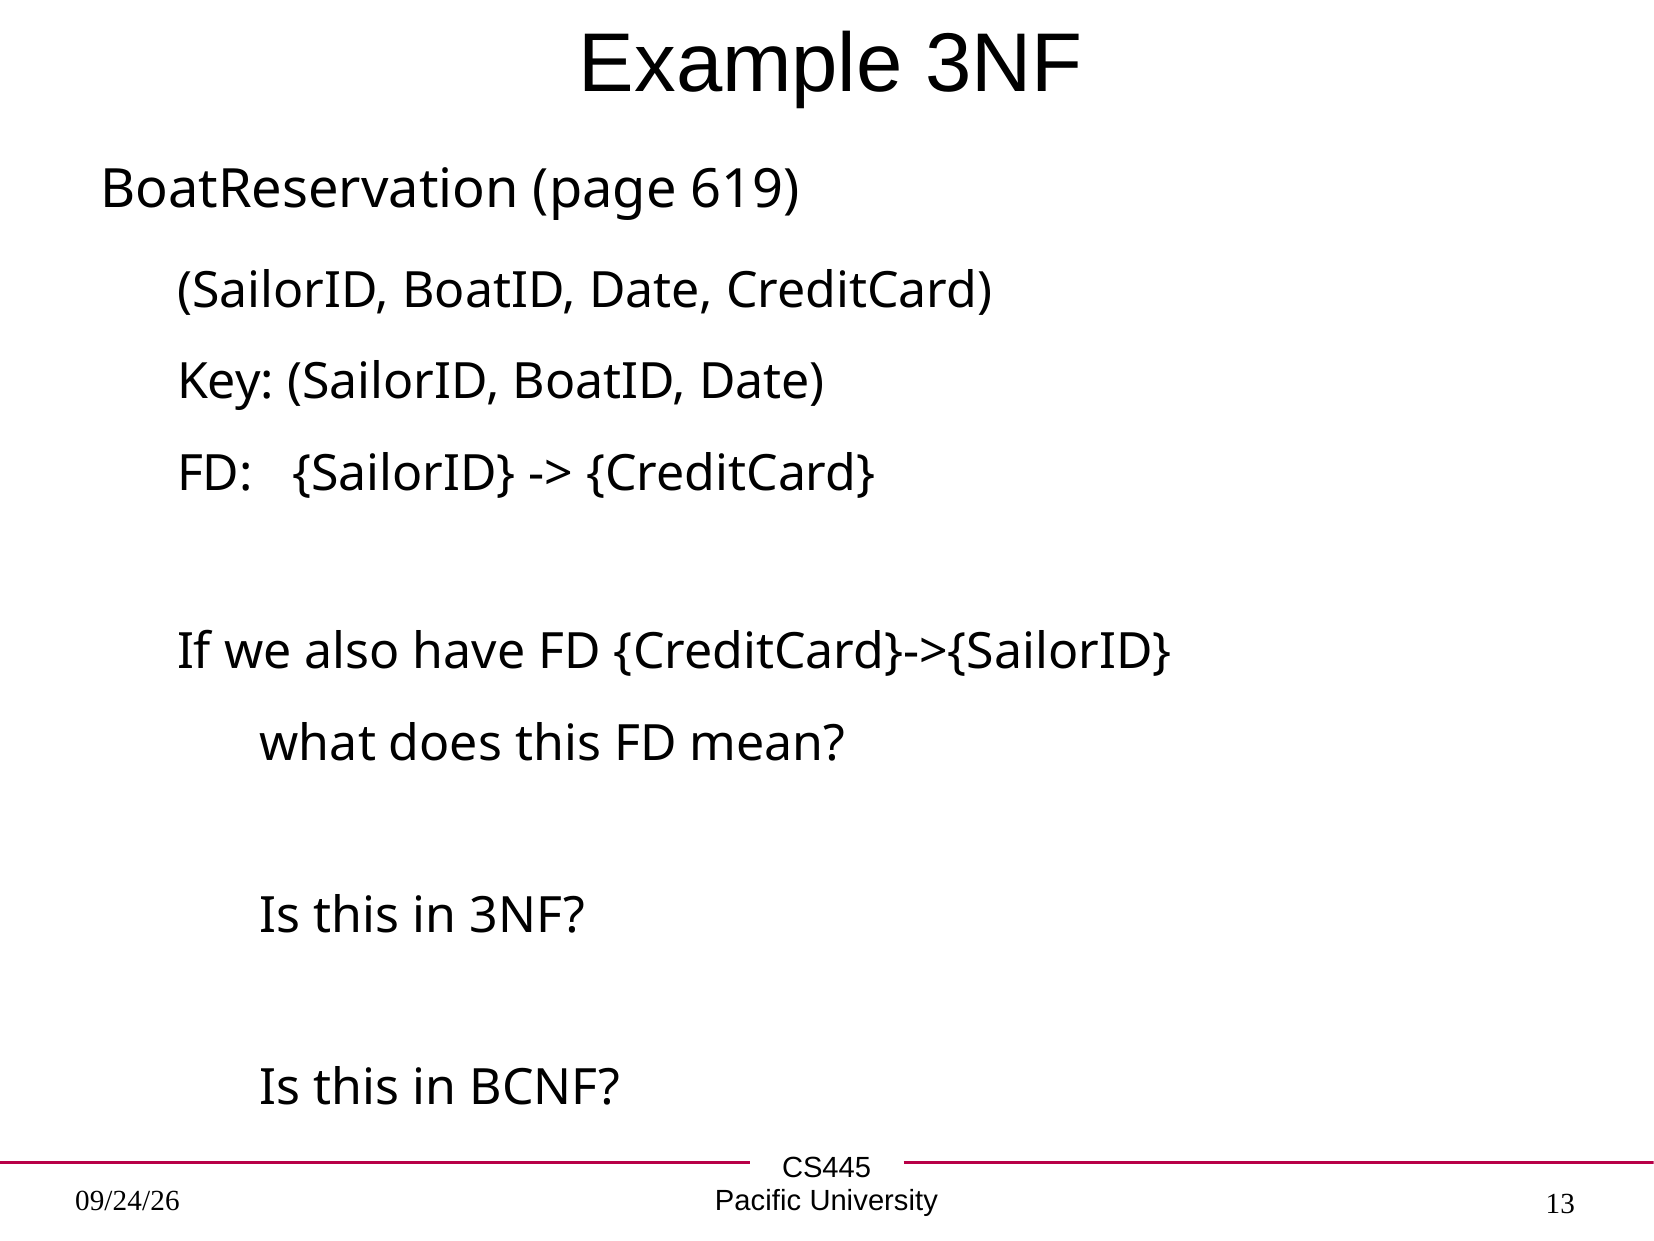

# Example 3NF
BoatReservation (page 619)
(SailorID, BoatID, Date, CreditCard)
Key: (SailorID, BoatID, Date)
FD: {SailorID} -> {CreditCard}
If we also have FD {CreditCard}->{SailorID}
what does this FD mean?
Is this in 3NF?
Is this in BCNF?